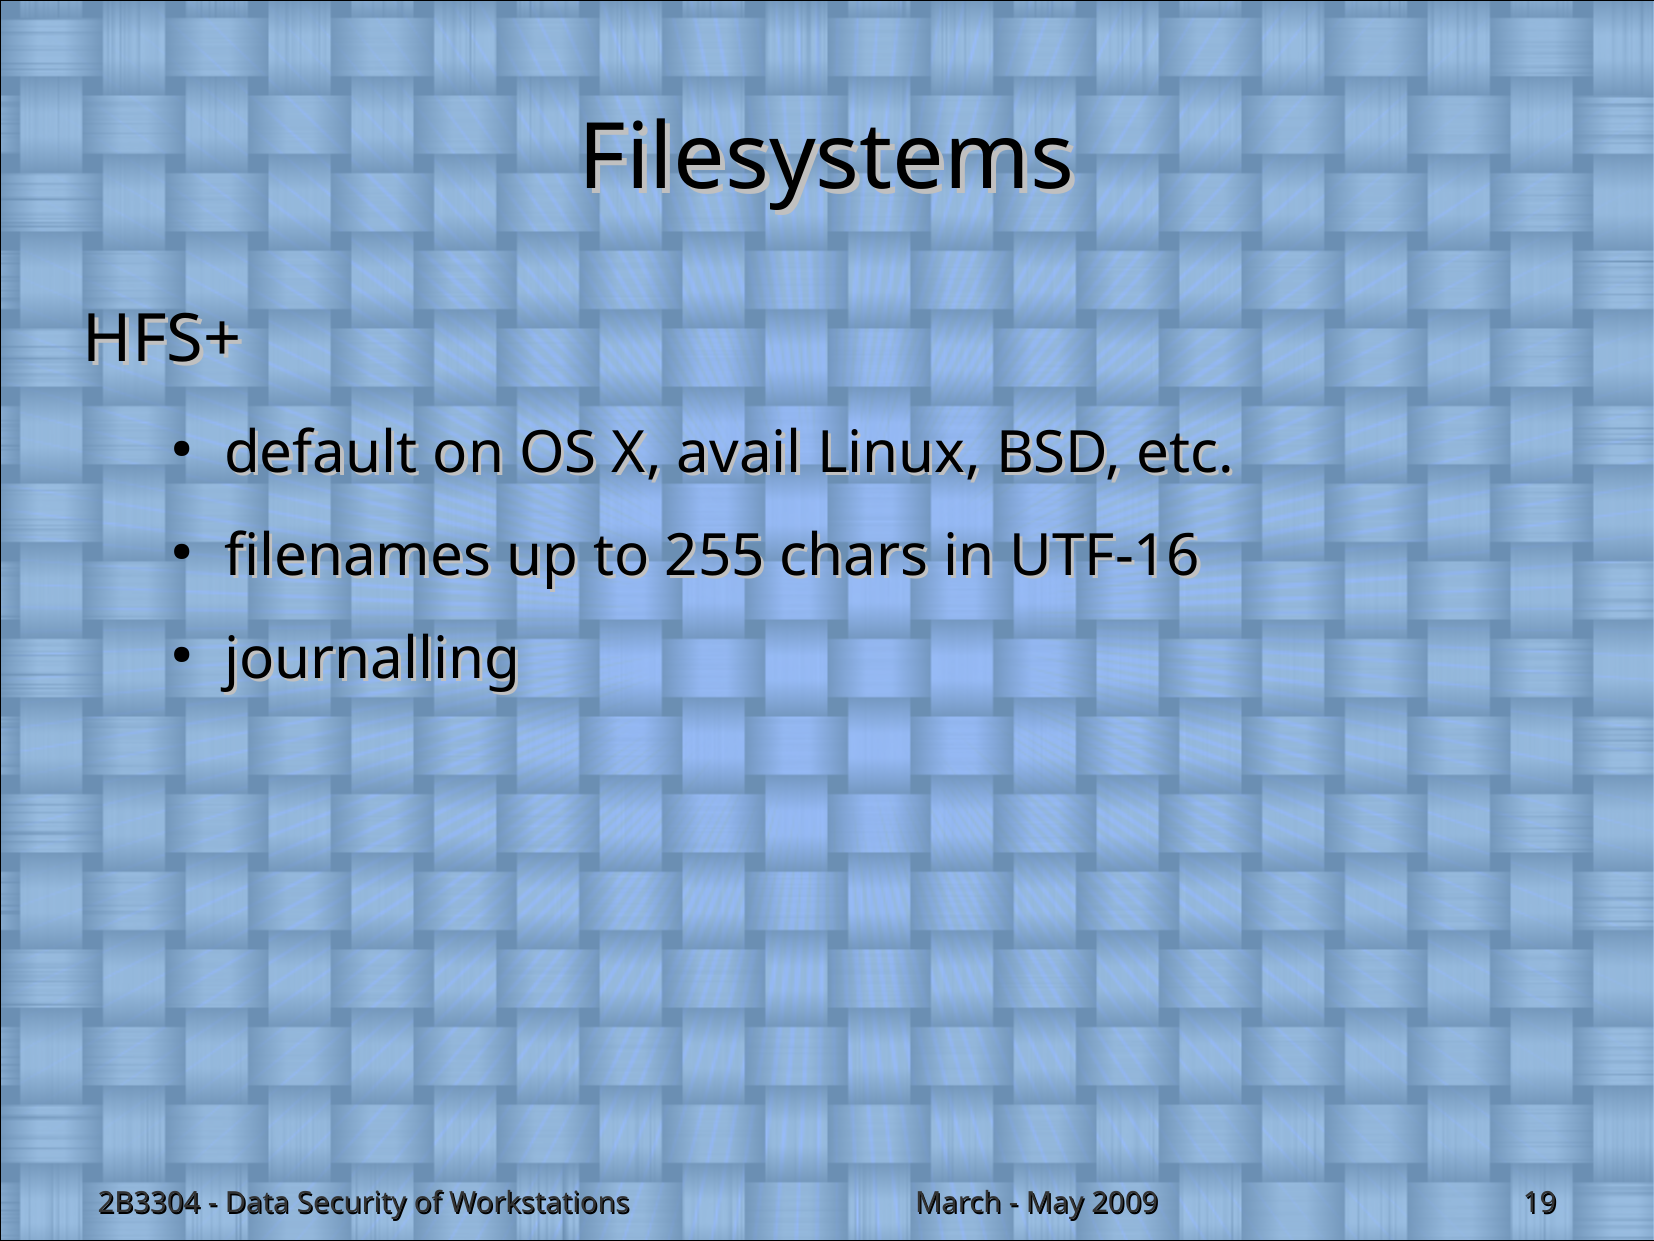

# Filesystems
HFS+
default on OS X, avail Linux, BSD, etc.
filenames up to 255 chars in UTF-16
journalling